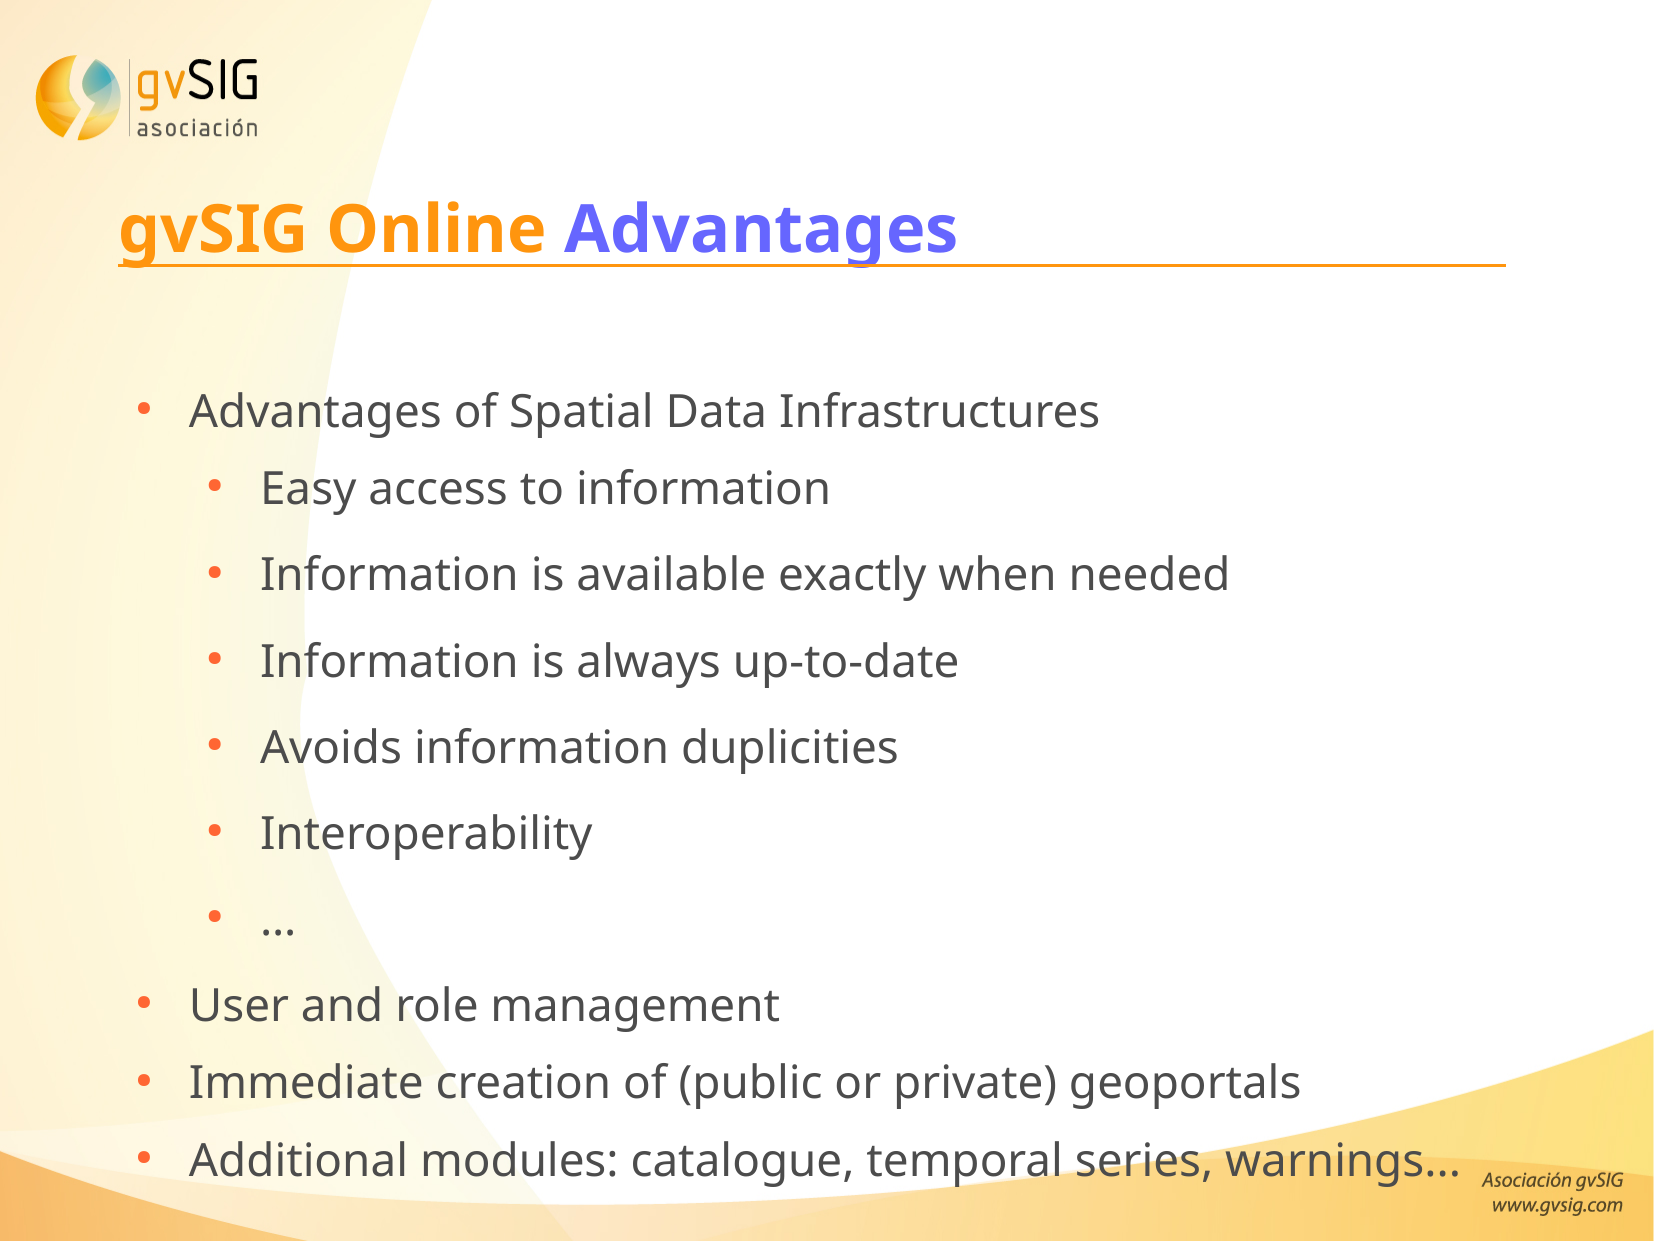

# gvSIG Online Advantages
Advantages of Spatial Data Infrastructures
Easy access to information
Information is available exactly when needed
Information is always up-to-date
Avoids information duplicities
Interoperability
…
User and role management
Immediate creation of (public or private) geoportals
Additional modules: catalogue, temporal series, warnings...